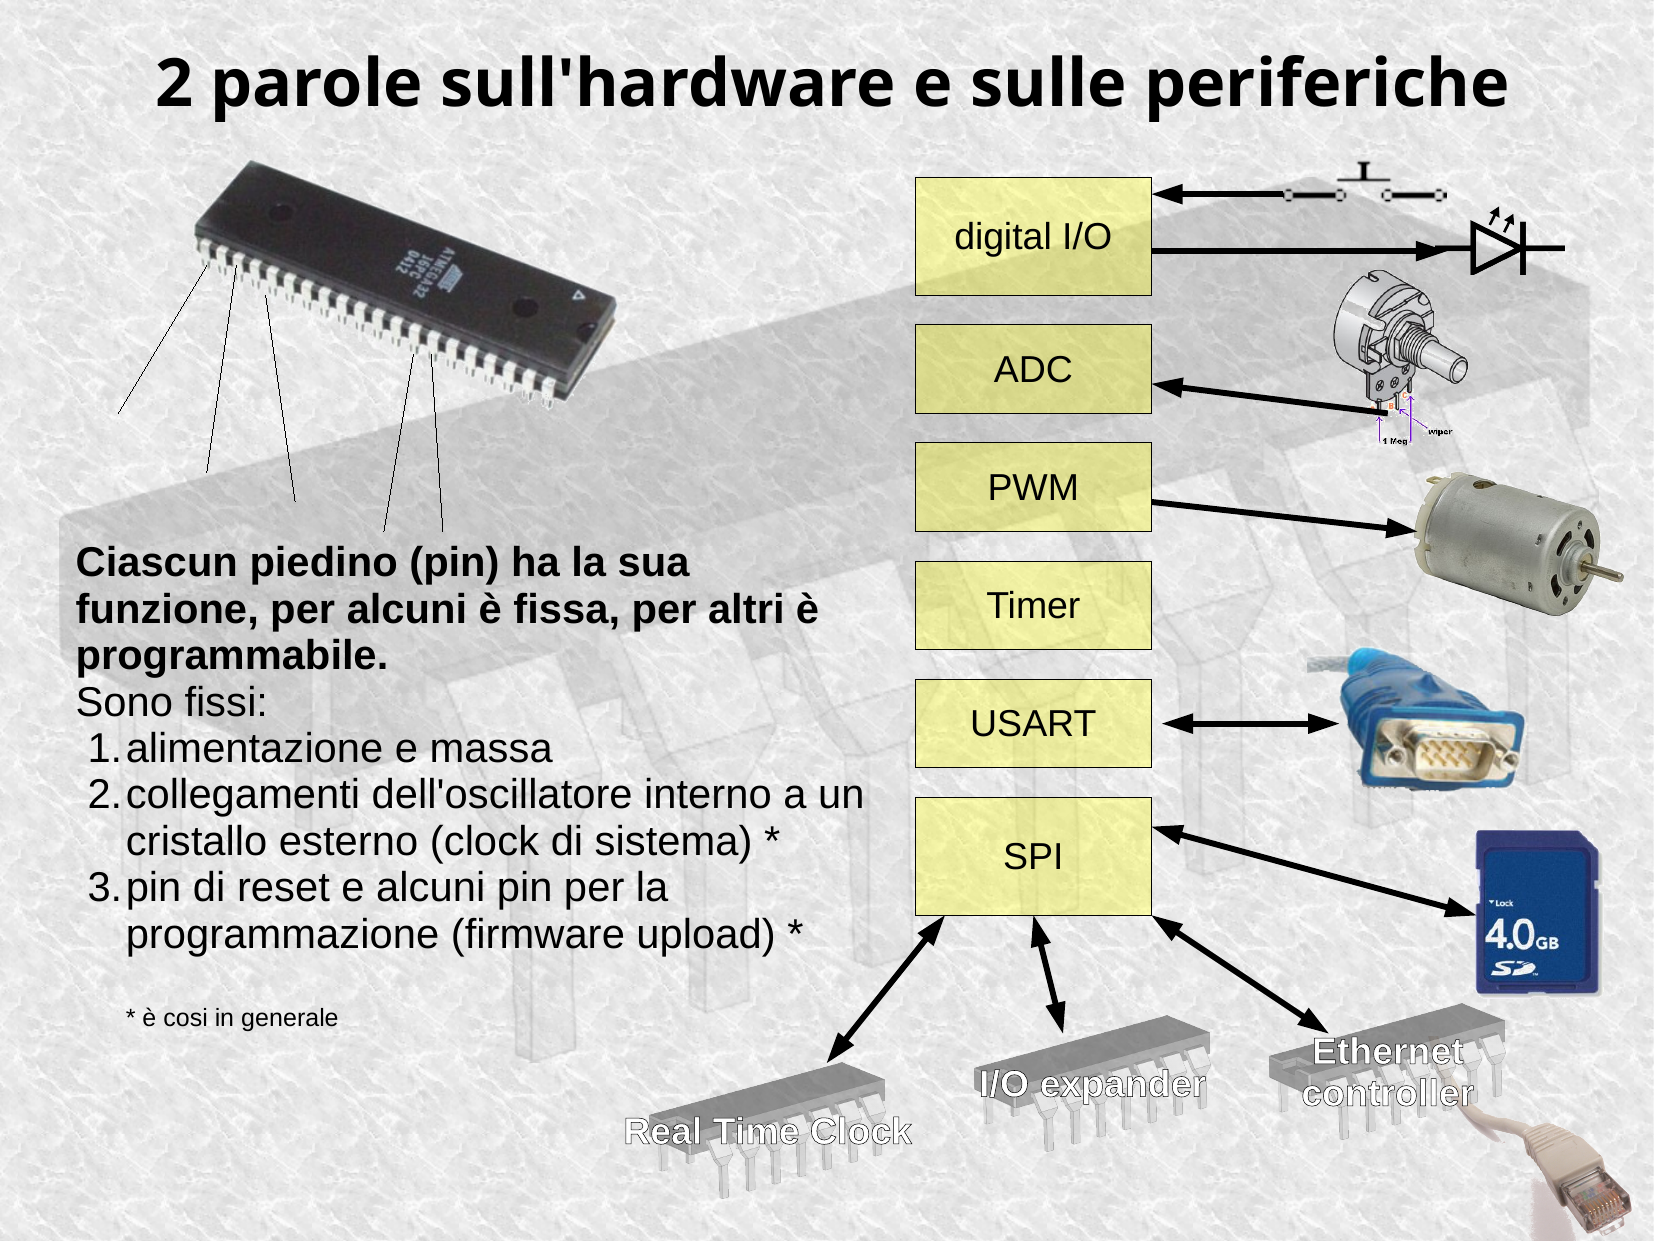

# 2 parole sull'hardware e sulle periferiche
digital I/O
ADC
PWM
Ciascun piedino (pin) ha la sua funzione, per alcuni è fissa, per altri è programmabile.
Sono fissi:
alimentazione e massa
collegamenti dell'oscillatore interno a un cristallo esterno (clock di sistema) *
pin di reset e alcuni pin per la programmazione (firmware upload) *
* è cosi in generale
Timer
USART
SPI
Ethernet
controller
I/O expander
Real Time Clock